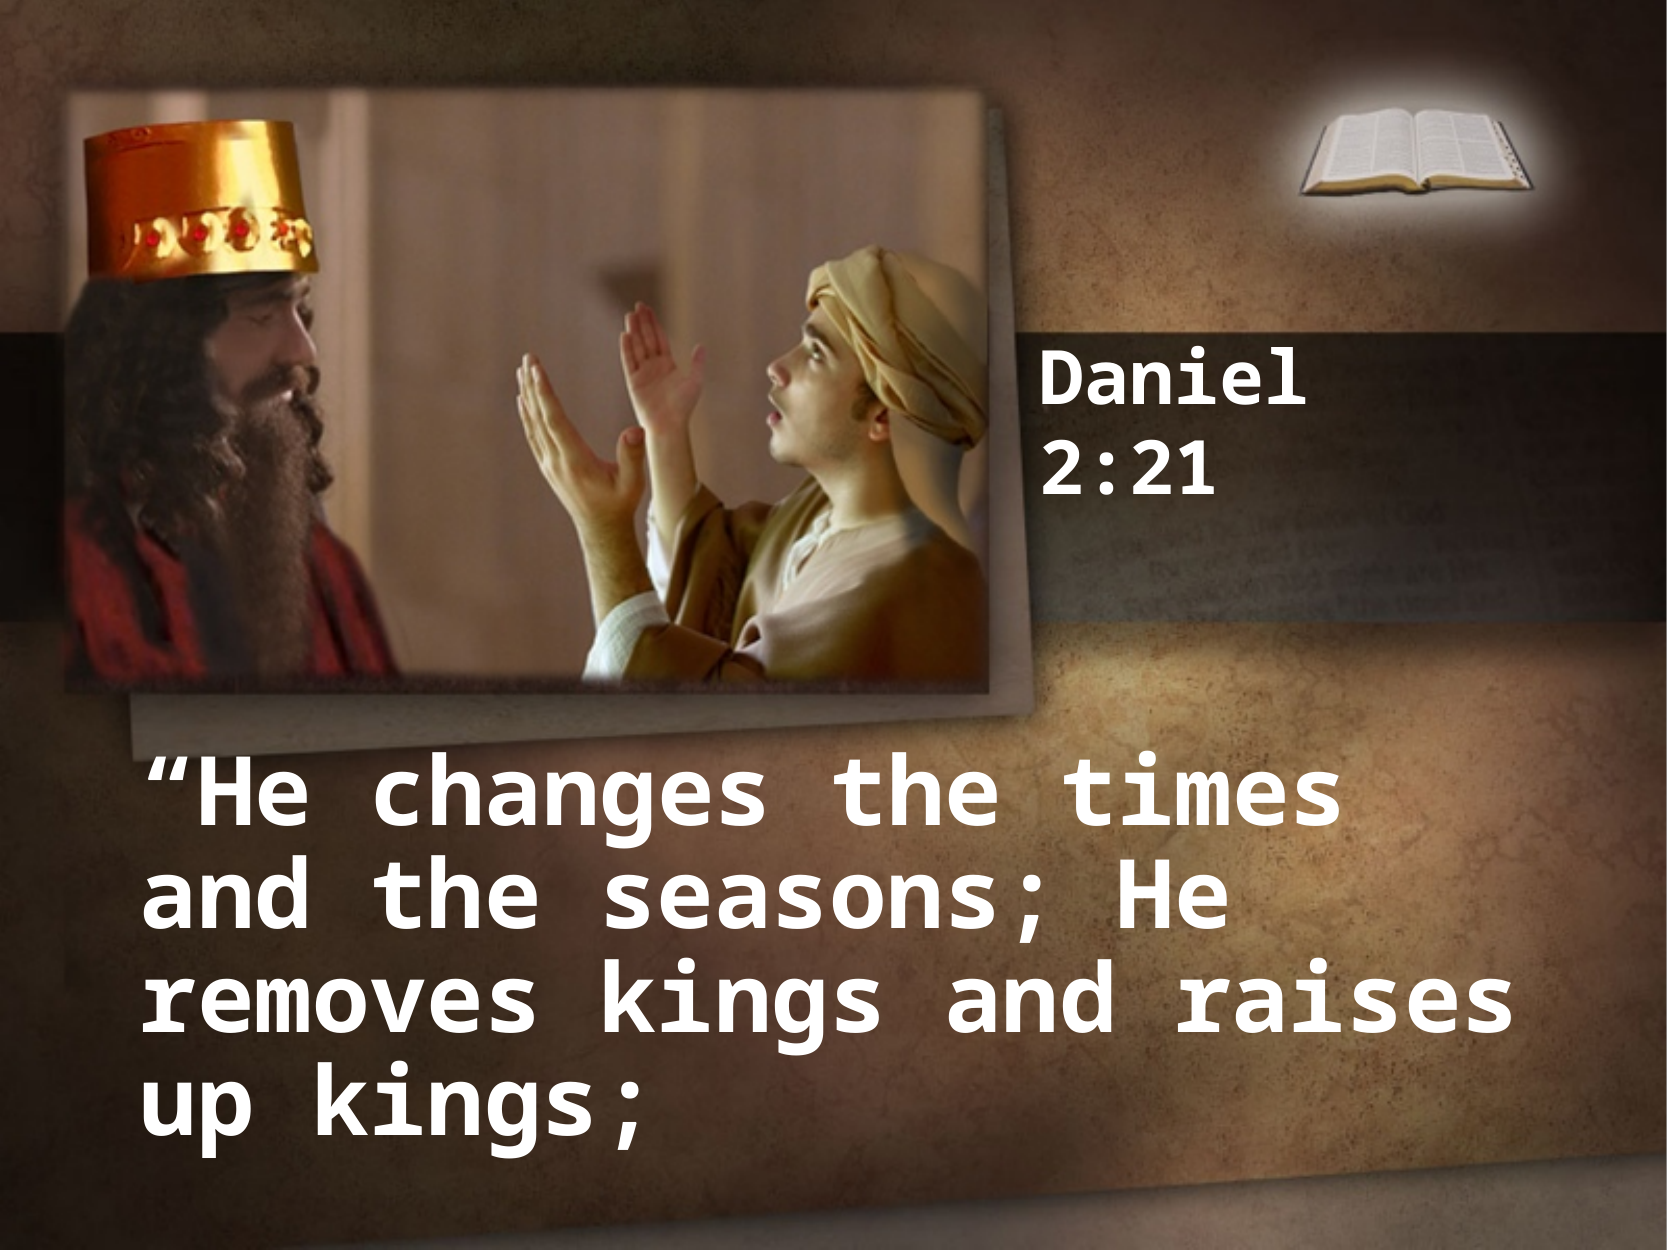

Daniel 2:21
“He changes the times and the seasons; He removes kings and raises up kings;